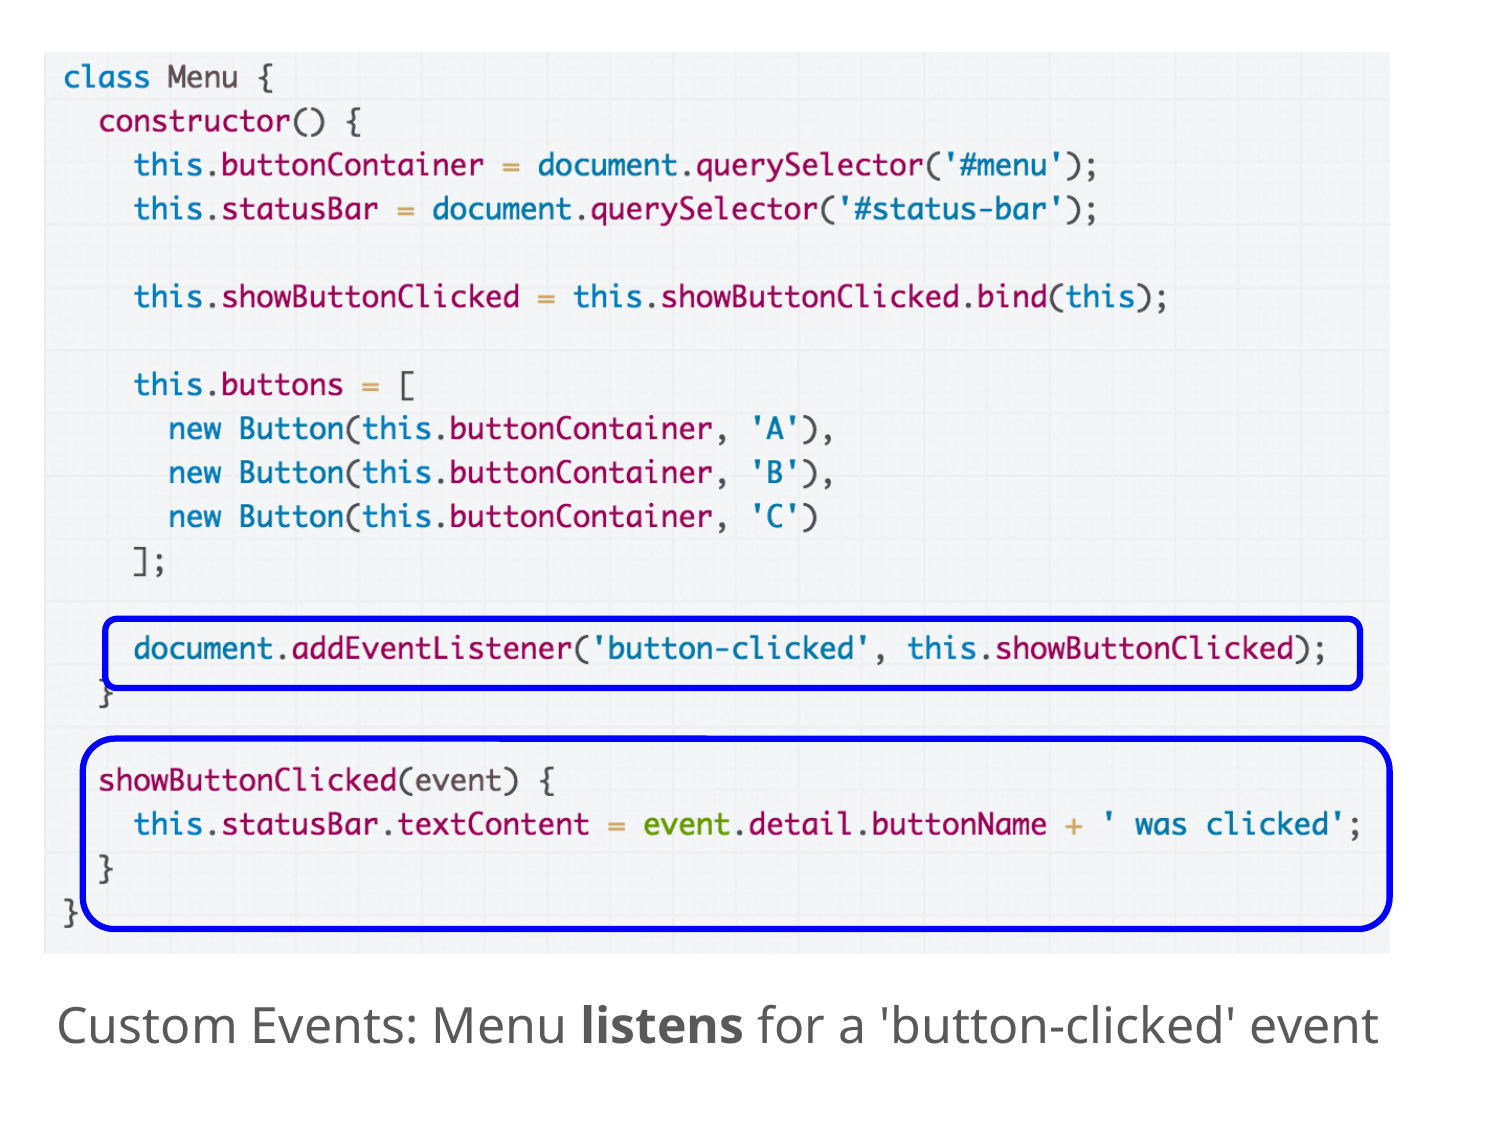

# Custom Events: Menu listens for a 'button-clicked' event